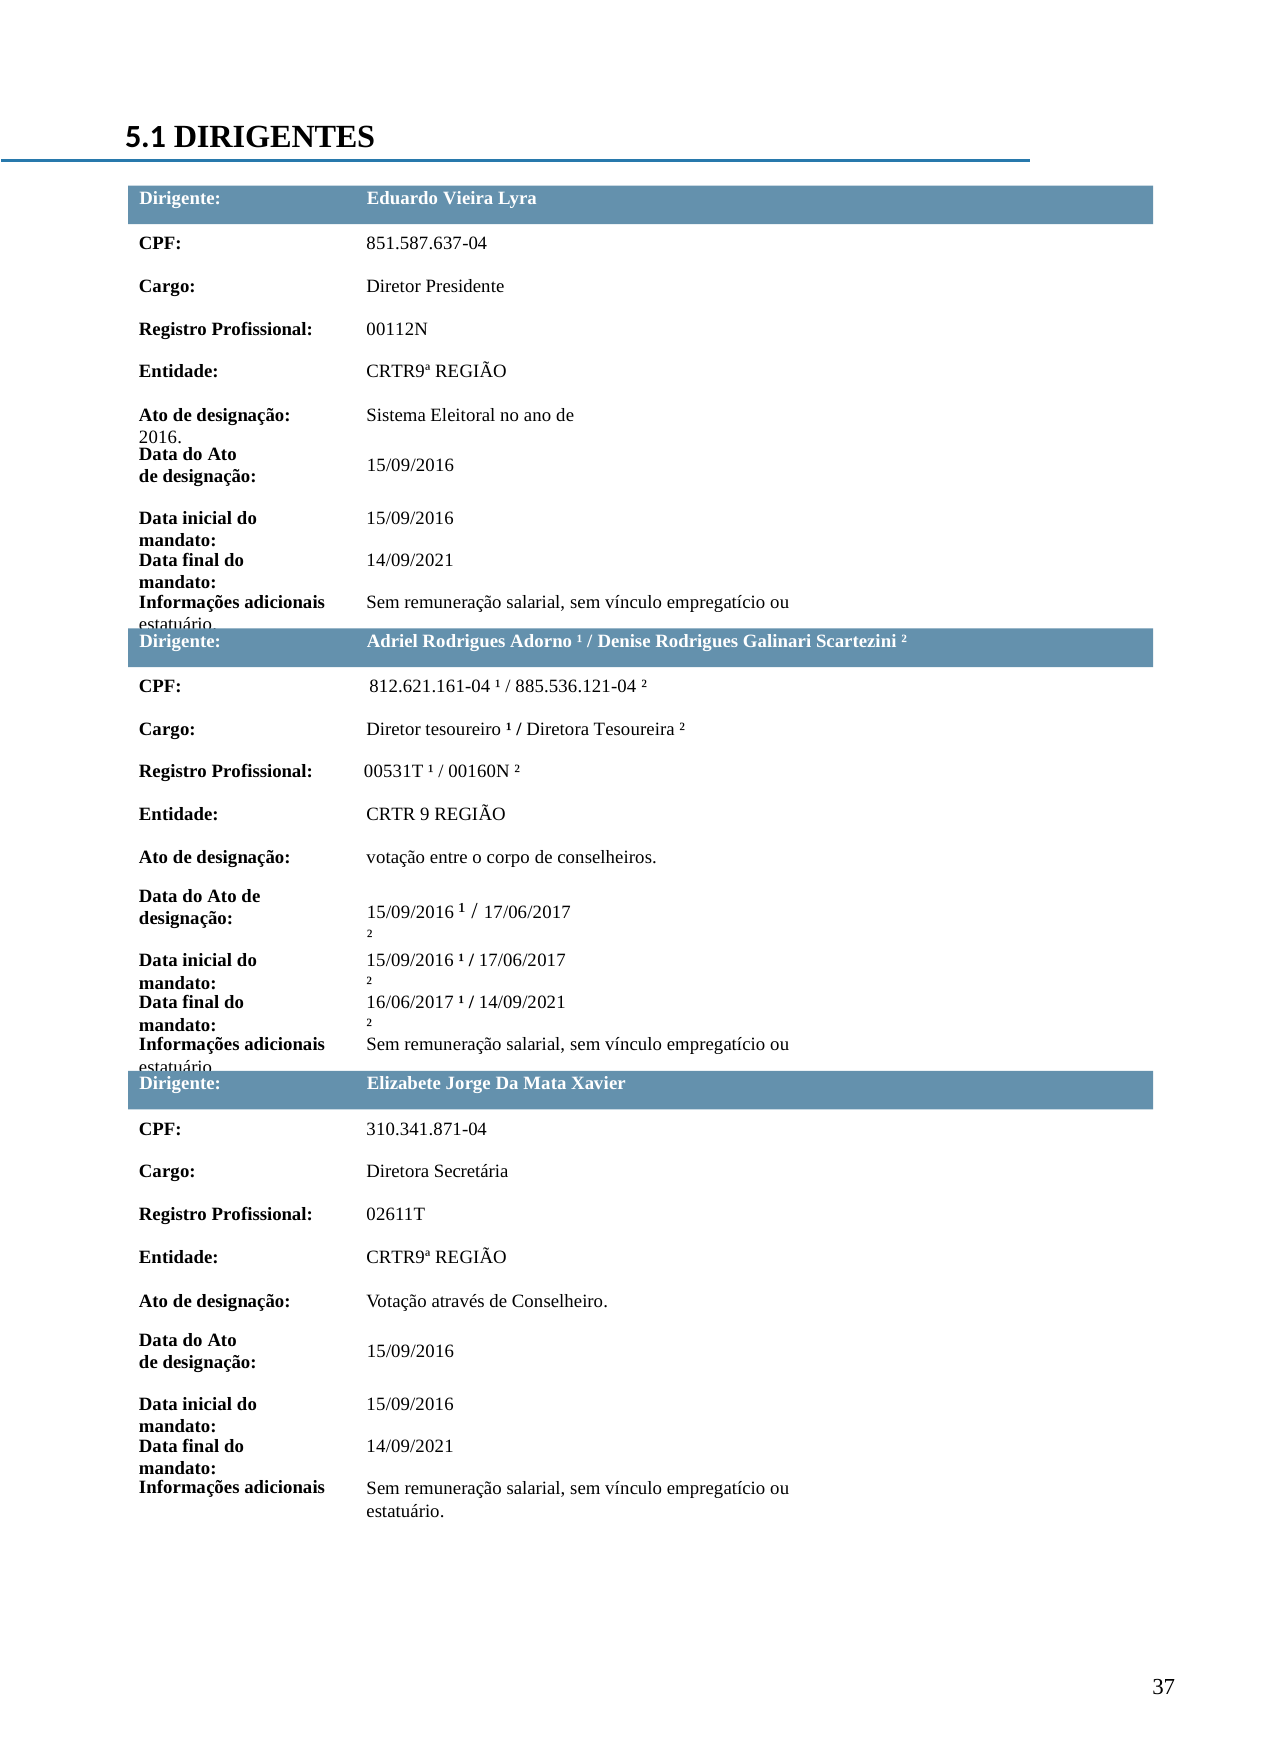

5.1 DIRIGENTES
Dirigente:	Eduardo Vieira Lyra
CPF: 	851.587.637-04
Cargo:	Diretor Presidente
Registro Profissional:	00112N
Entidade:	CRTR9ª REGIÃO
Ato de designação:	Sistema Eleitoral no ano de 2016.
Data do Ato de designação:
15/09/2016
Data inicial do mandato:
15/09/2016
Data final do mandato:
14/09/2021
Informações adicionais	Sem remuneração salarial, sem vínculo empregatício ou estatuário.
Dirigente:	Adriel Rodrigues Adorno ¹ / Denise Rodrigues Galinari Scartezini ²
CPF:	812.621.161-04 ¹ / 885.536.121-04 ²
Cargo:	Diretor tesoureiro ¹ / Diretora Tesoureira ²
Registro Profissional:	00531T ¹ / 00160N ²
Entidade:	CRTR 9 REGIÃO
Ato de designação:	votação entre o corpo de conselheiros.
Data do Ato de designação:
15/09/2016 ¹ / 17/06/2017 ²
Data inicial do mandato:
15/09/2016 ¹ / 17/06/2017 ²
Data final do mandato:
16/06/2017 ¹ / 14/09/2021 ²
Informações adicionais	Sem remuneração salarial, sem vínculo empregatício ou estatuário.
Dirigente:	Elizabete Jorge Da Mata Xavier
CPF: 	310.341.871-04
Cargo:	Diretora Secretária
Registro Profissional:	02611T
Entidade:	CRTR9ª REGIÃO
Ato de designação:	Votação através de Conselheiro.
Data do Ato de designação:
15/09/2016
Data inicial do mandato:
15/09/2016
Data final do mandato:
14/09/2021
Informações adicionais
Sem remuneração salarial, sem vínculo empregatício ou estatuário.